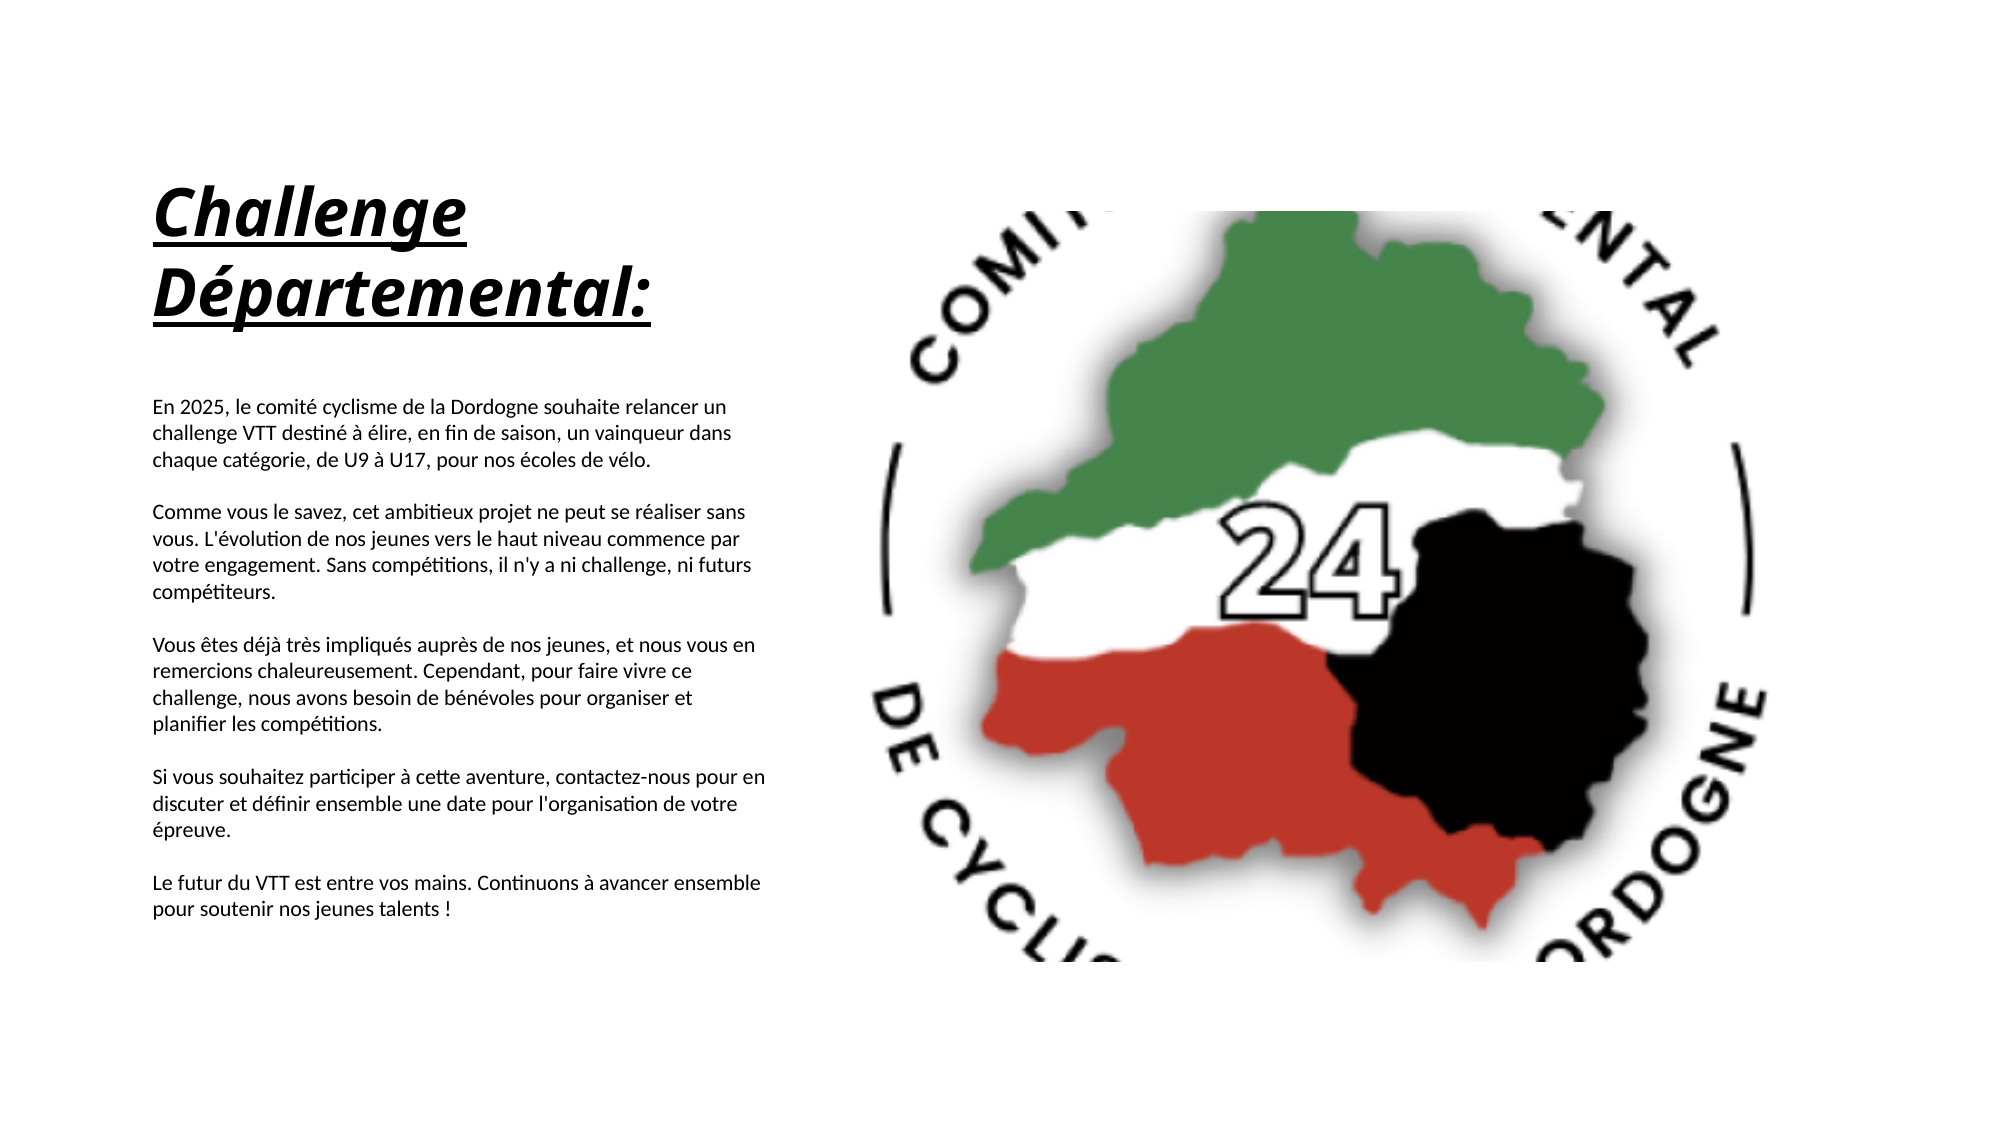

# Challenge Départemental:
En 2025, le comité cyclisme de la Dordogne souhaite relancer un challenge VTT destiné à élire, en fin de saison, un vainqueur dans chaque catégorie, de U9 à U17, pour nos écoles de vélo.
Comme vous le savez, cet ambitieux projet ne peut se réaliser sans vous. L'évolution de nos jeunes vers le haut niveau commence par votre engagement. Sans compétitions, il n'y a ni challenge, ni futurs compétiteurs.
Vous êtes déjà très impliqués auprès de nos jeunes, et nous vous en remercions chaleureusement. Cependant, pour faire vivre ce challenge, nous avons besoin de bénévoles pour organiser et planifier les compétitions.
Si vous souhaitez participer à cette aventure, contactez-nous pour en discuter et définir ensemble une date pour l'organisation de votre épreuve.
Le futur du VTT est entre vos mains. Continuons à avancer ensemble pour soutenir nos jeunes talents !